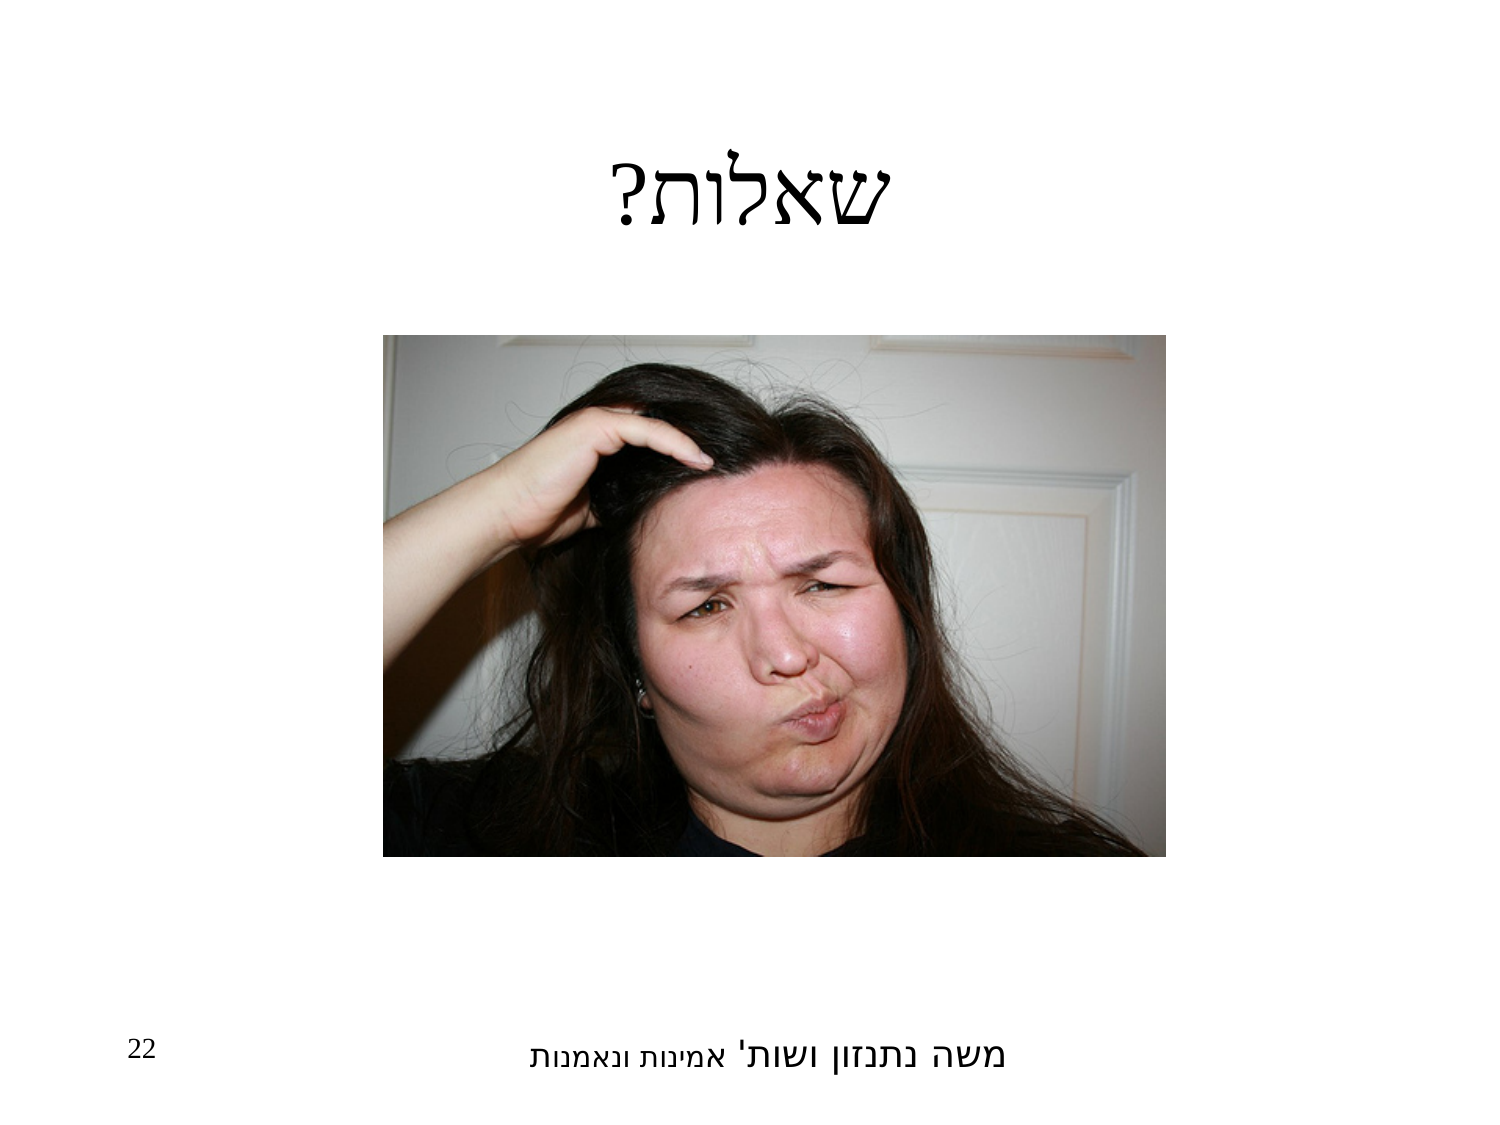

# שאלות?
22
משה נתנזון ושות'- אמינות ונאמנות